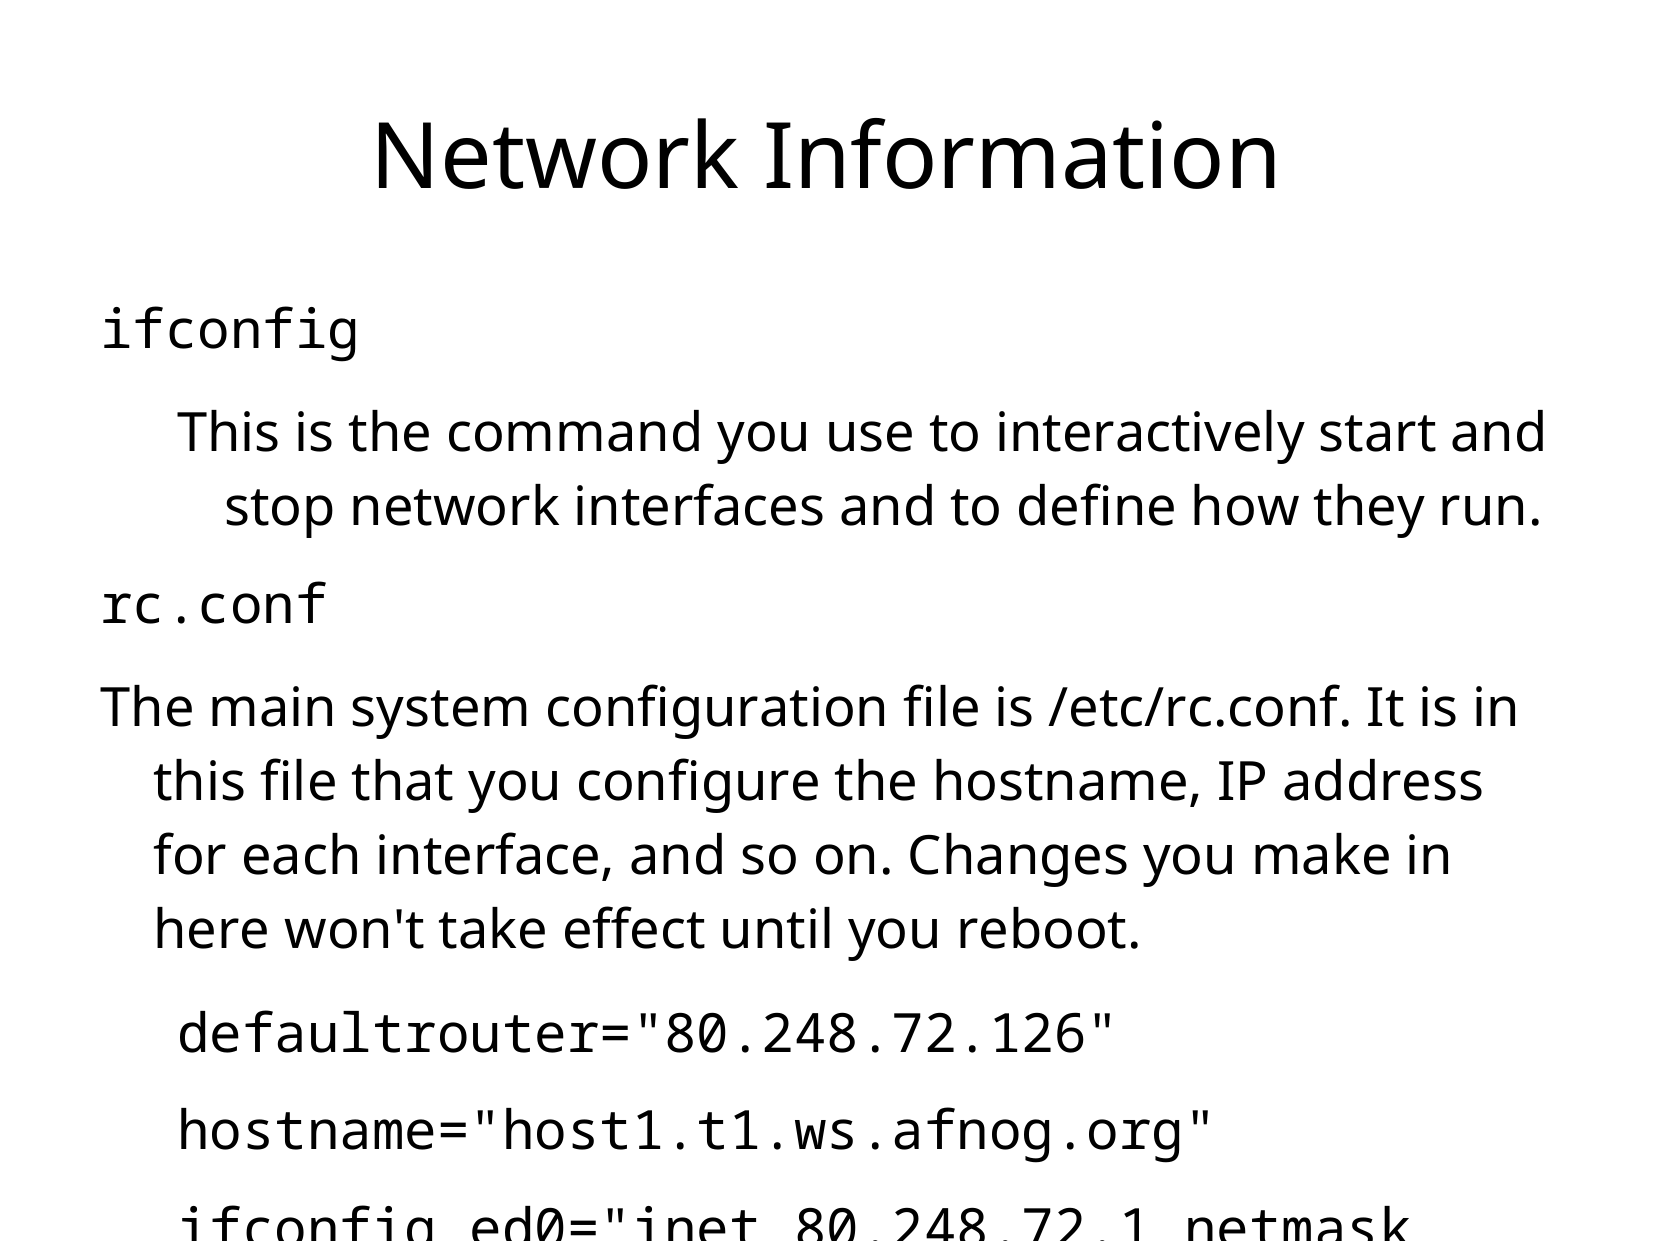

# Network Information
ifconfig
This is the command you use to interactively start and stop network interfaces and to define how they run.
rc.conf
The main system configuration file is /etc/rc.conf. It is in this file that you configure the hostname, IP address for each interface, and so on. Changes you make in here won't take effect until you reboot.
defaultrouter="80.248.72.126"
hostname="host1.t1.ws.afnog.org"
ifconfig_ed0="inet 80.248.72.1 netmask 255.255.255.248"